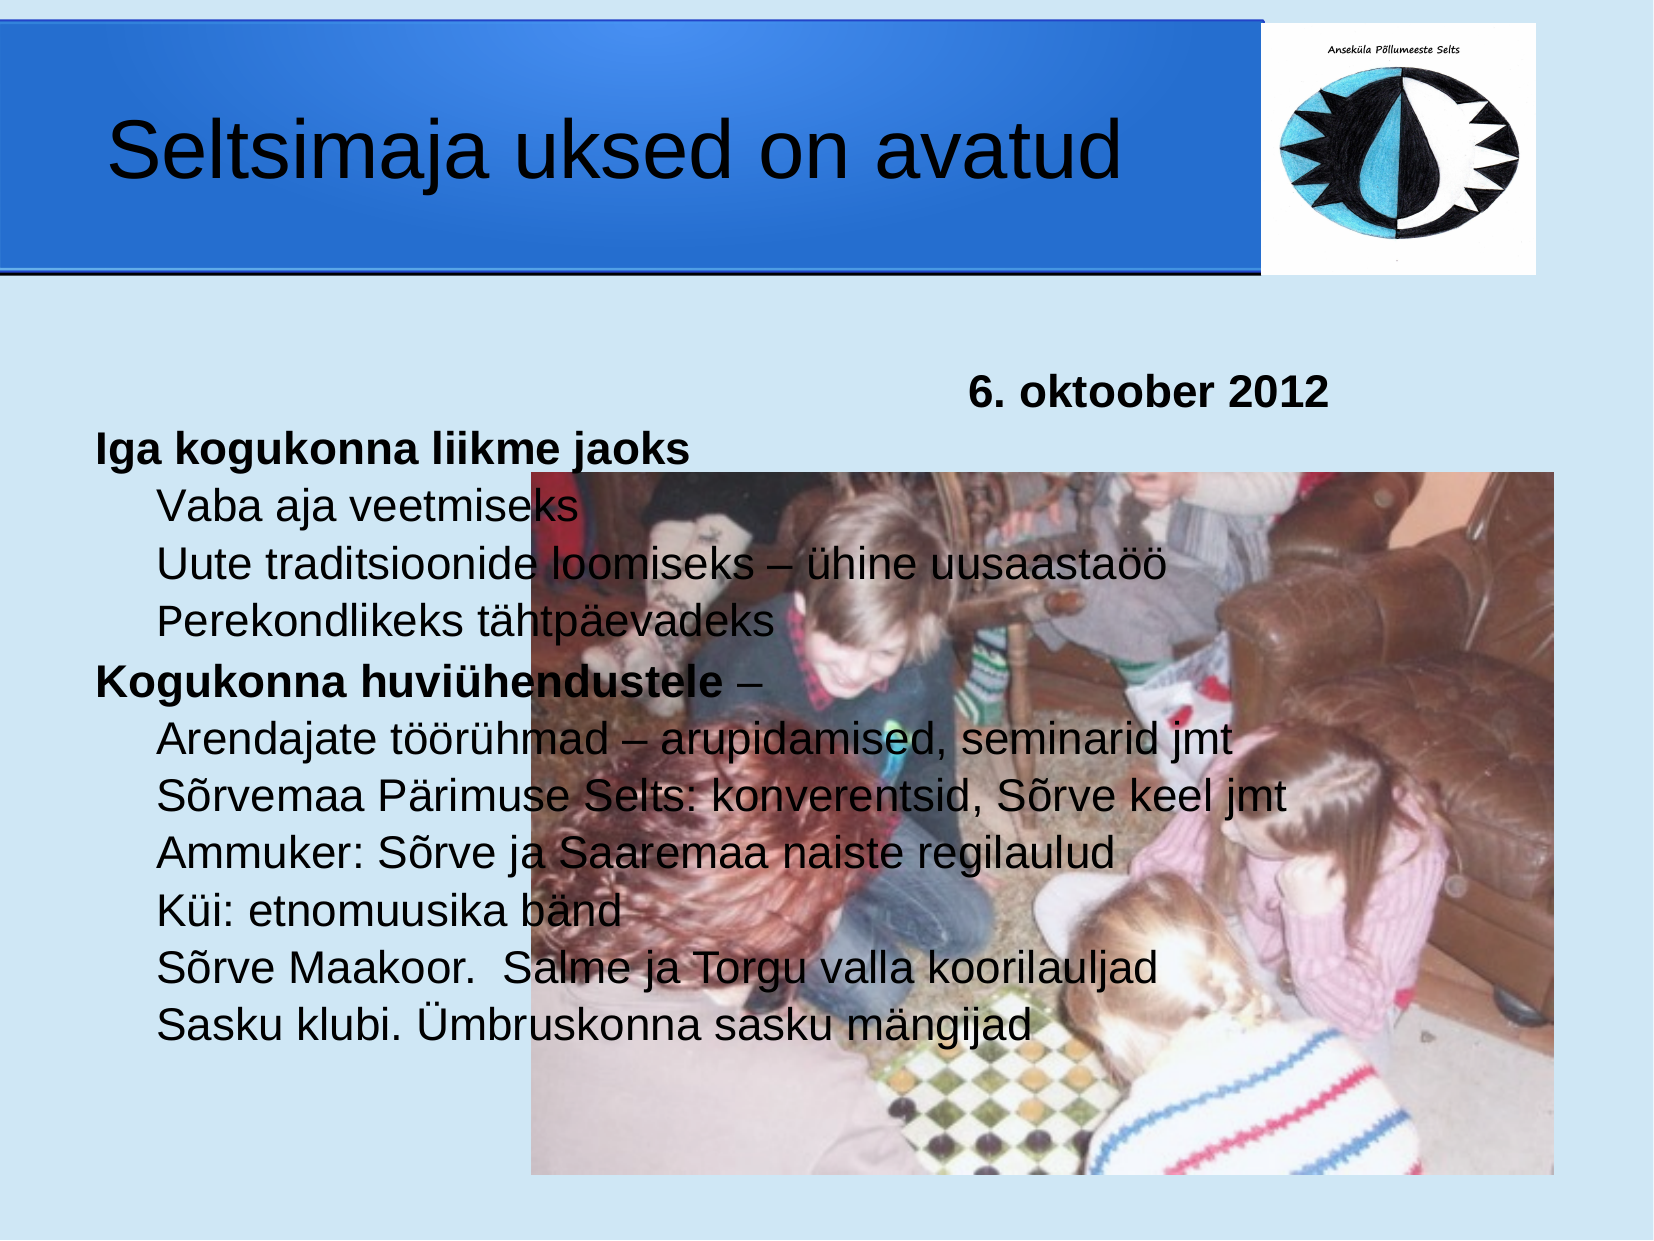

# Seltsimaja uksed on avatud
												6. oktoober 2012
 Iga kogukonna liikme jaoks
 	Vaba aja veetmiseks
	Uute traditsioonide loomiseks – ühine uusaastaöö
 	Perekondlikeks tähtpäevadeks
 Kogukonna huviühendustele –
	Arendajate töörühmad – arupidamised, seminarid jmt
	Sõrvemaa Pärimuse Selts: konverentsid, Sõrve keel jmt
	Ammuker: Sõrve ja Saaremaa naiste regilaulud
	Küi: etnomuusika bänd
	Sõrve Maakoor. Salme ja Torgu valla koorilauljad
	Sasku klubi. Ümbruskonna sasku mängijad